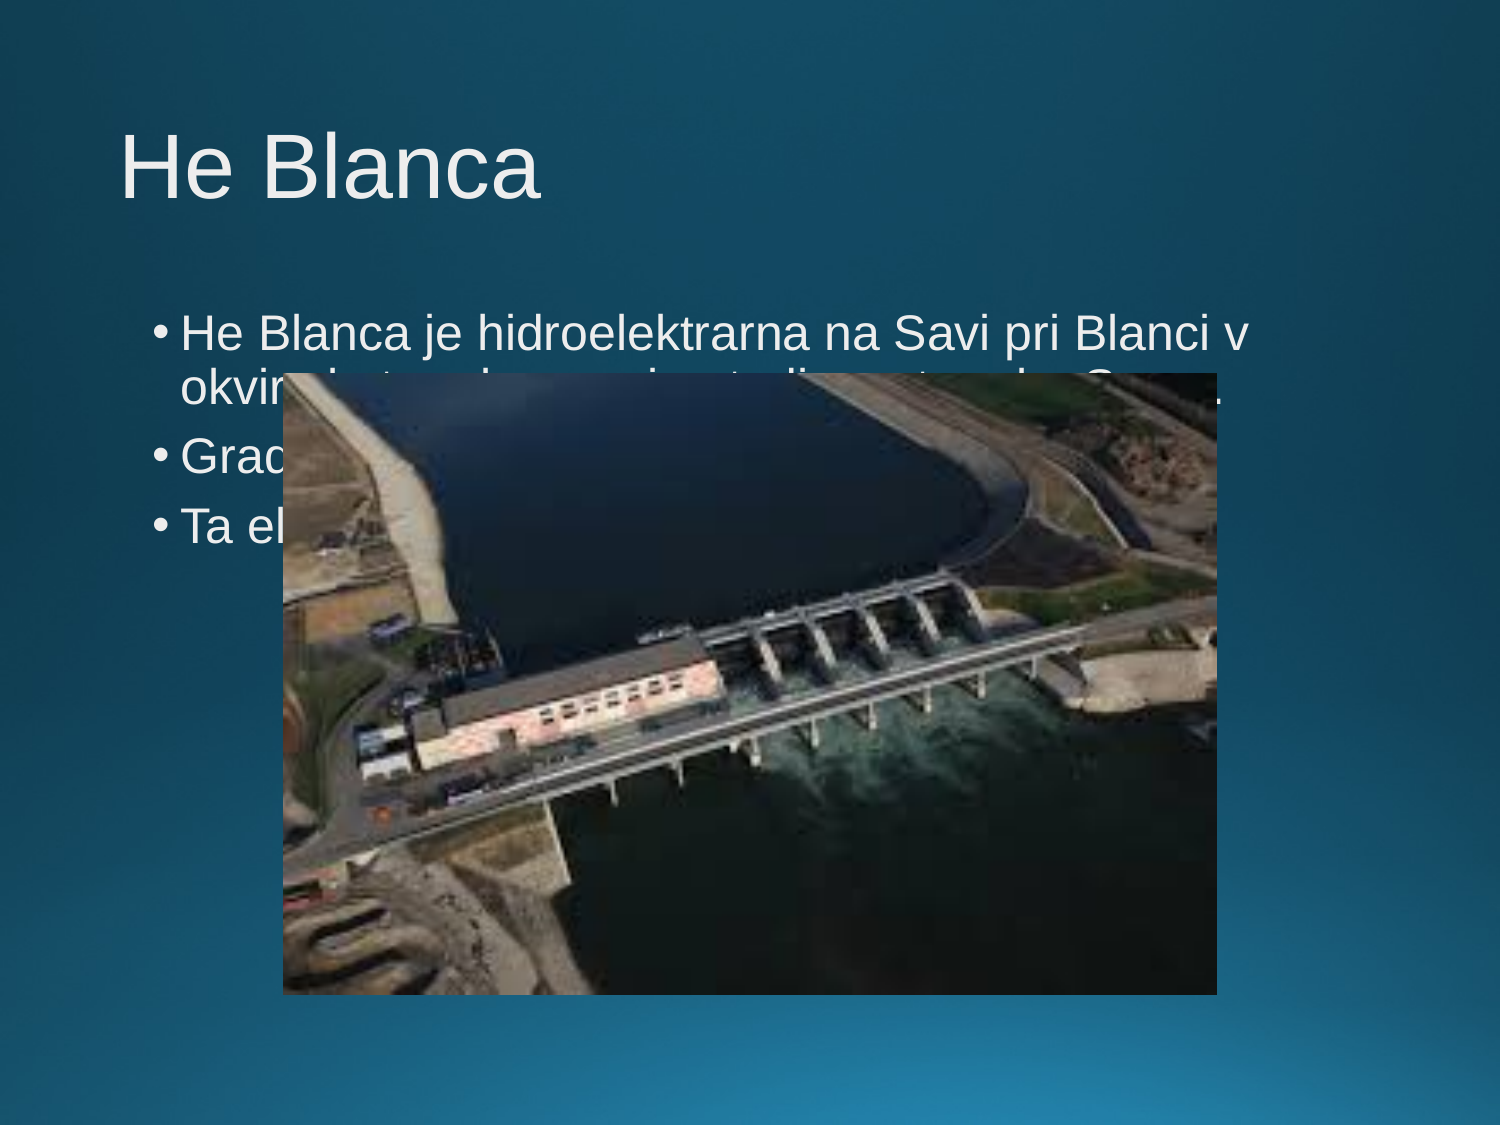

# He Blanca
He Blanca je hidroelektrarna na Savi pri Blanci v okviru katere bo zgrajen tudi most preko Save .
Gradnja je trajala od 2005 do 2011.
Ta elektrarna uporablja 3 kaplanove turbine .